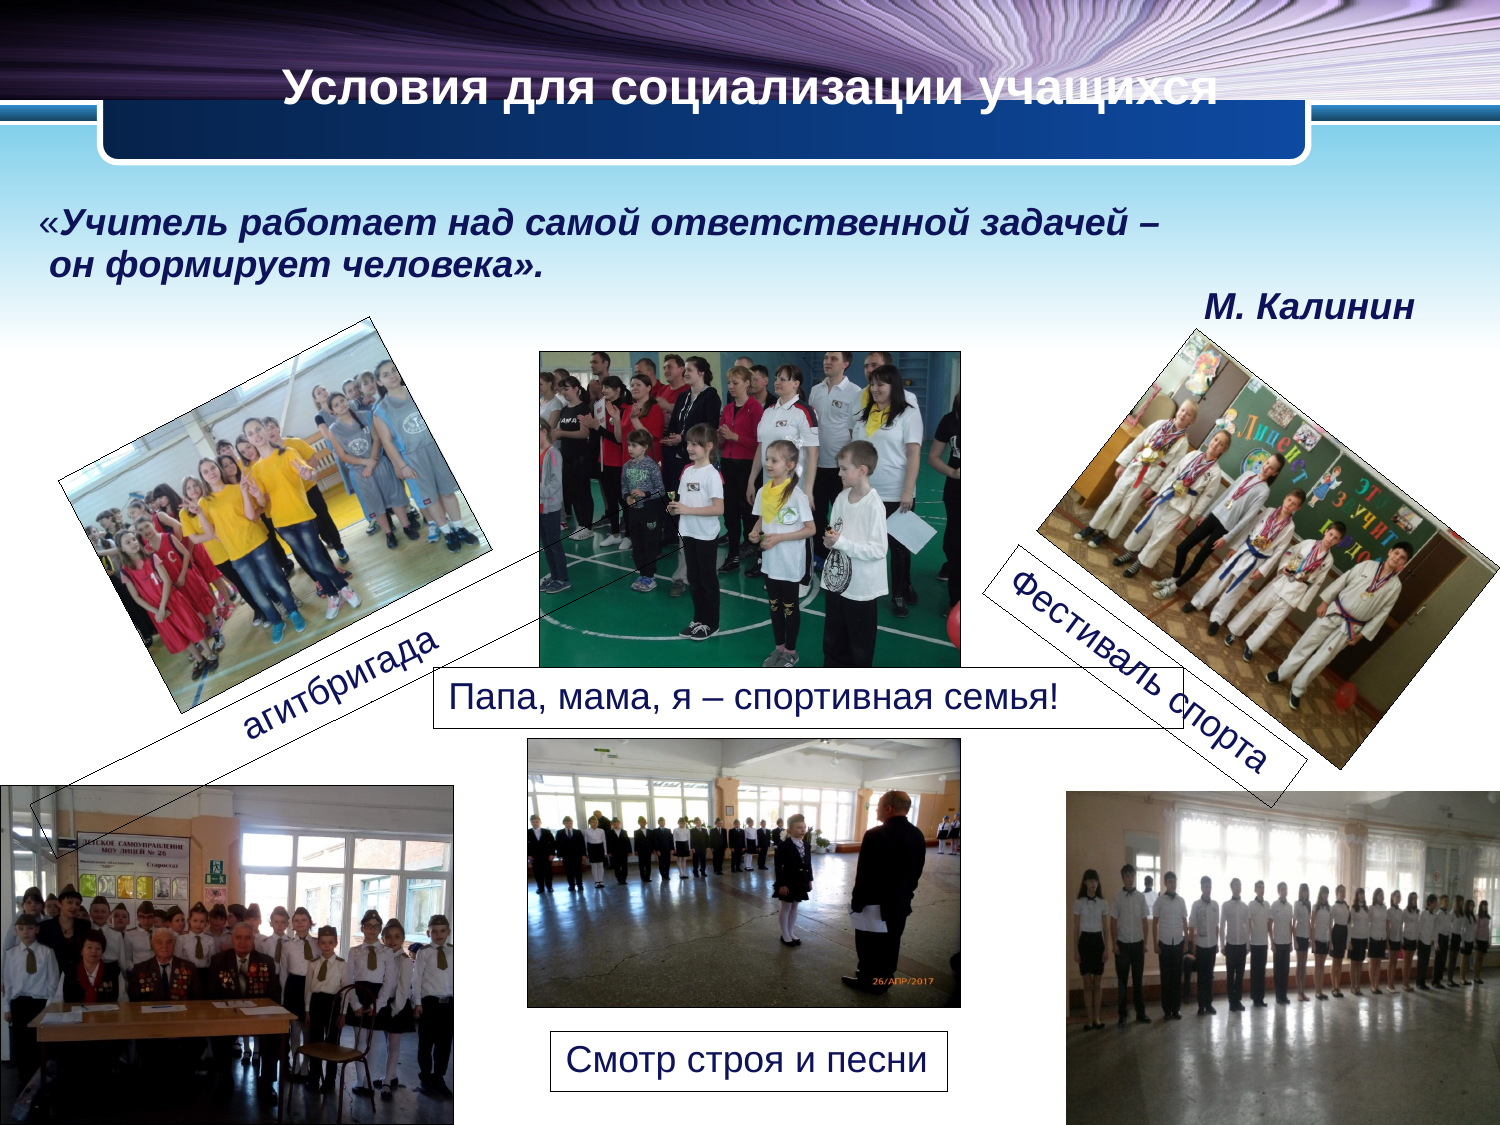

Условия для социализации учащихся
«Учитель работает над самой ответственной задачей –
 он формирует человека».
 М. Калинин
 агитбригада
Фестиваль спорта
Папа, мама, я – спортивная семья!
Смотр строя и песни